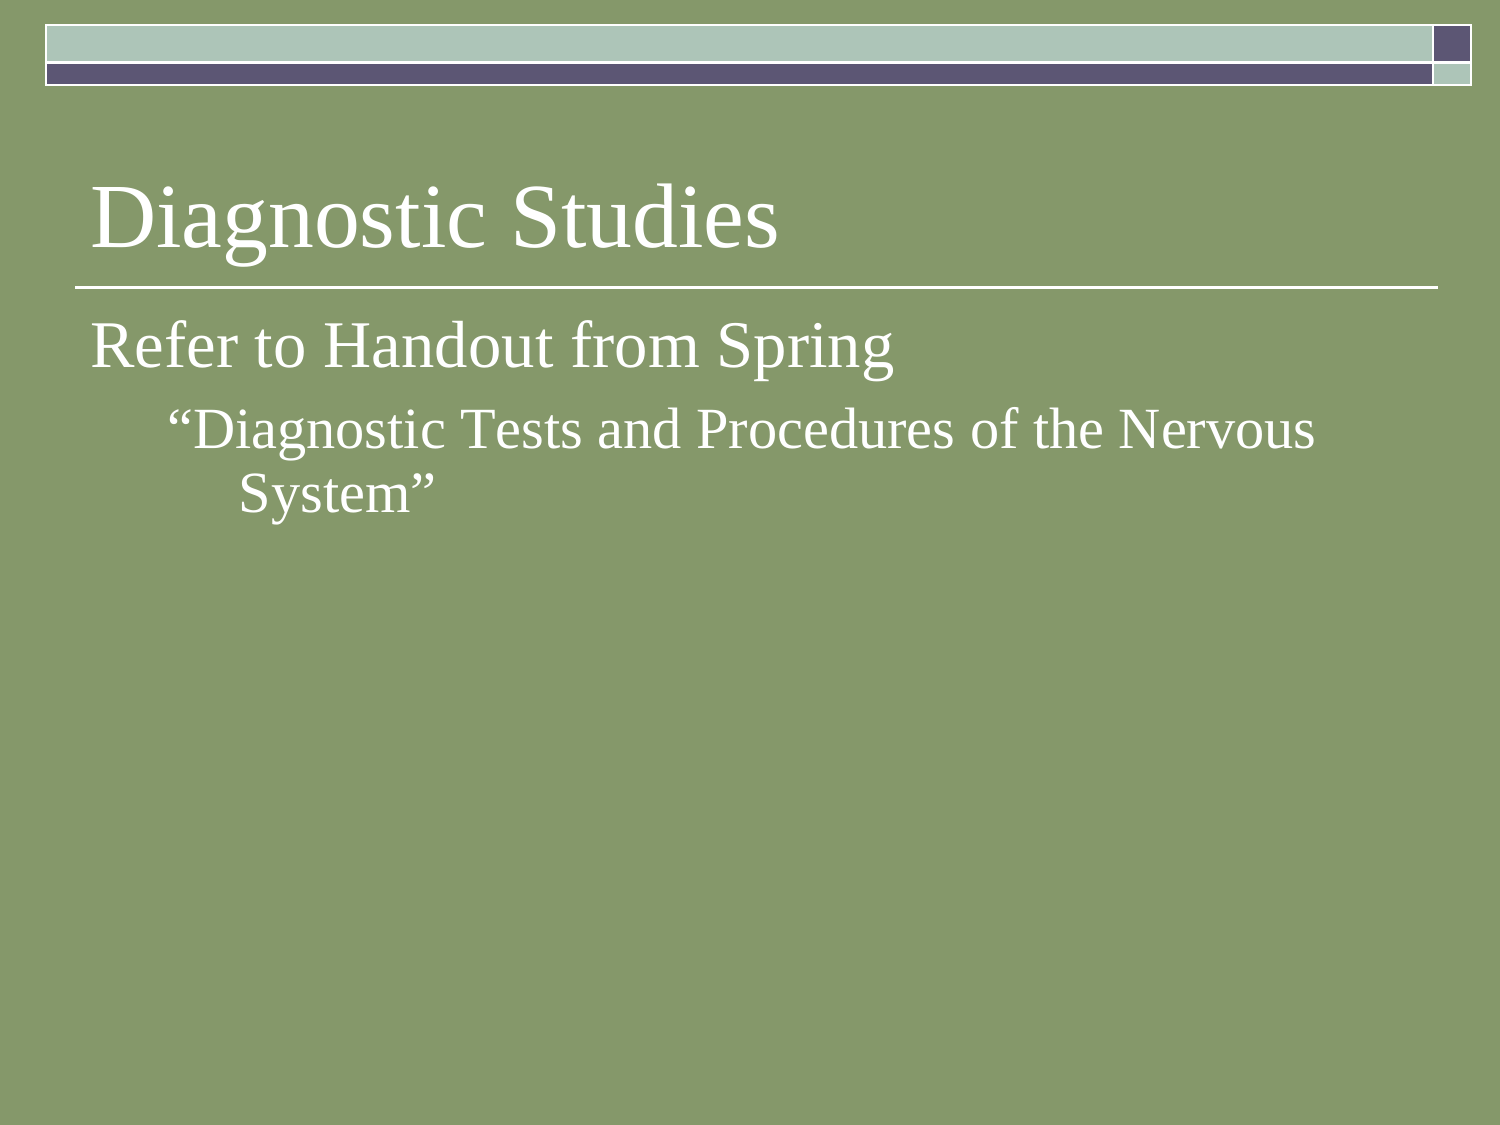

# Diagnostic Studies
Refer to Handout from Spring
“Diagnostic Tests and Procedures of the Nervous System”